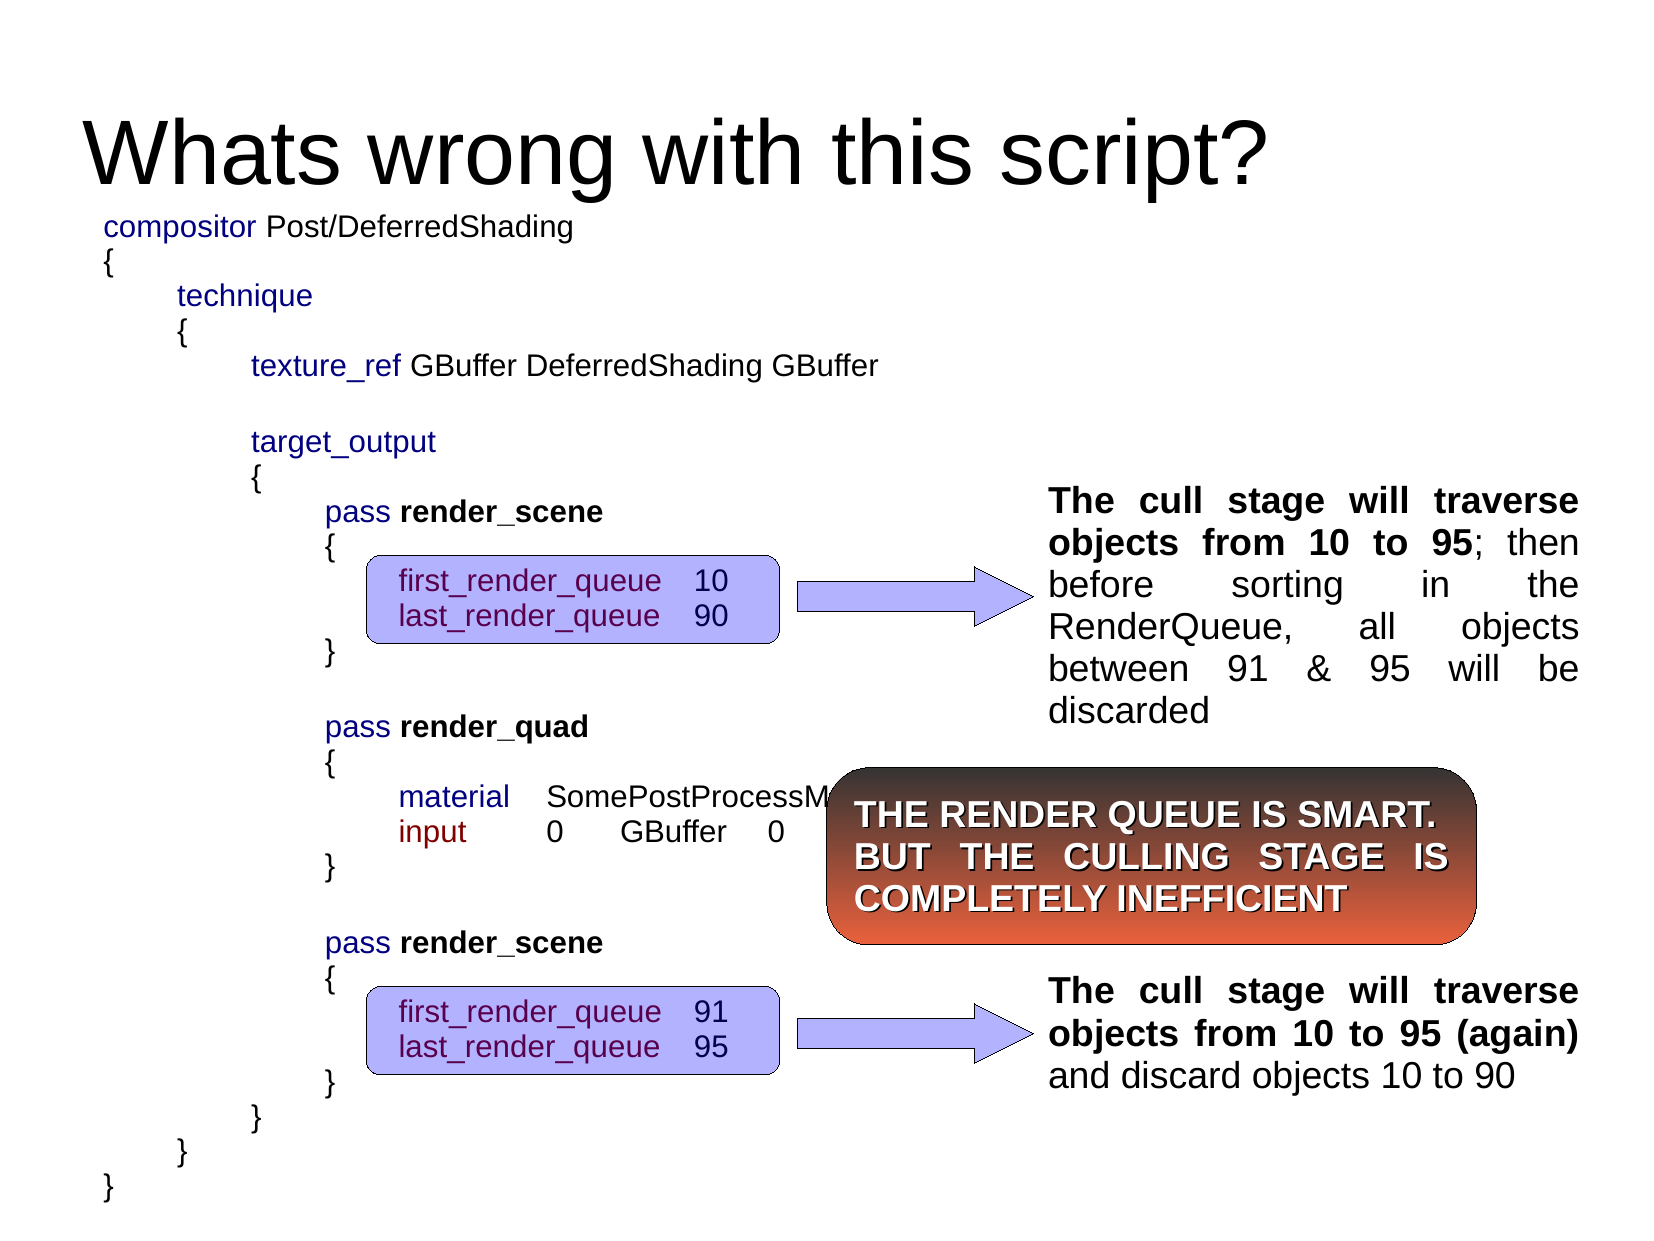

# Whats wrong with this script?
compositor Post/DeferredShading
{
	technique
	{
		texture_ref GBuffer DeferredShading GBuffer
		target_output
		{
			pass render_scene
			{
				first_render_queue	10
				last_render_queue	90
			}
			pass render_quad
			{
				material	SomePostProcessMaterial
				input		0	GBuffer	0
			}
			pass render_scene
			{
				first_render_queue	91
				last_render_queue	95
			}
		}
	}
}
The cull stage will traverse objects from 10 to 95; then before sorting in the RenderQueue, all objects between 91 & 95 will be discarded
THE RENDER QUEUE IS SMART.
BUT THE CULLING STAGE IS COMPLETELY INEFFICIENT
The cull stage will traverse objects from 10 to 95 (again) and discard objects 10 to 90